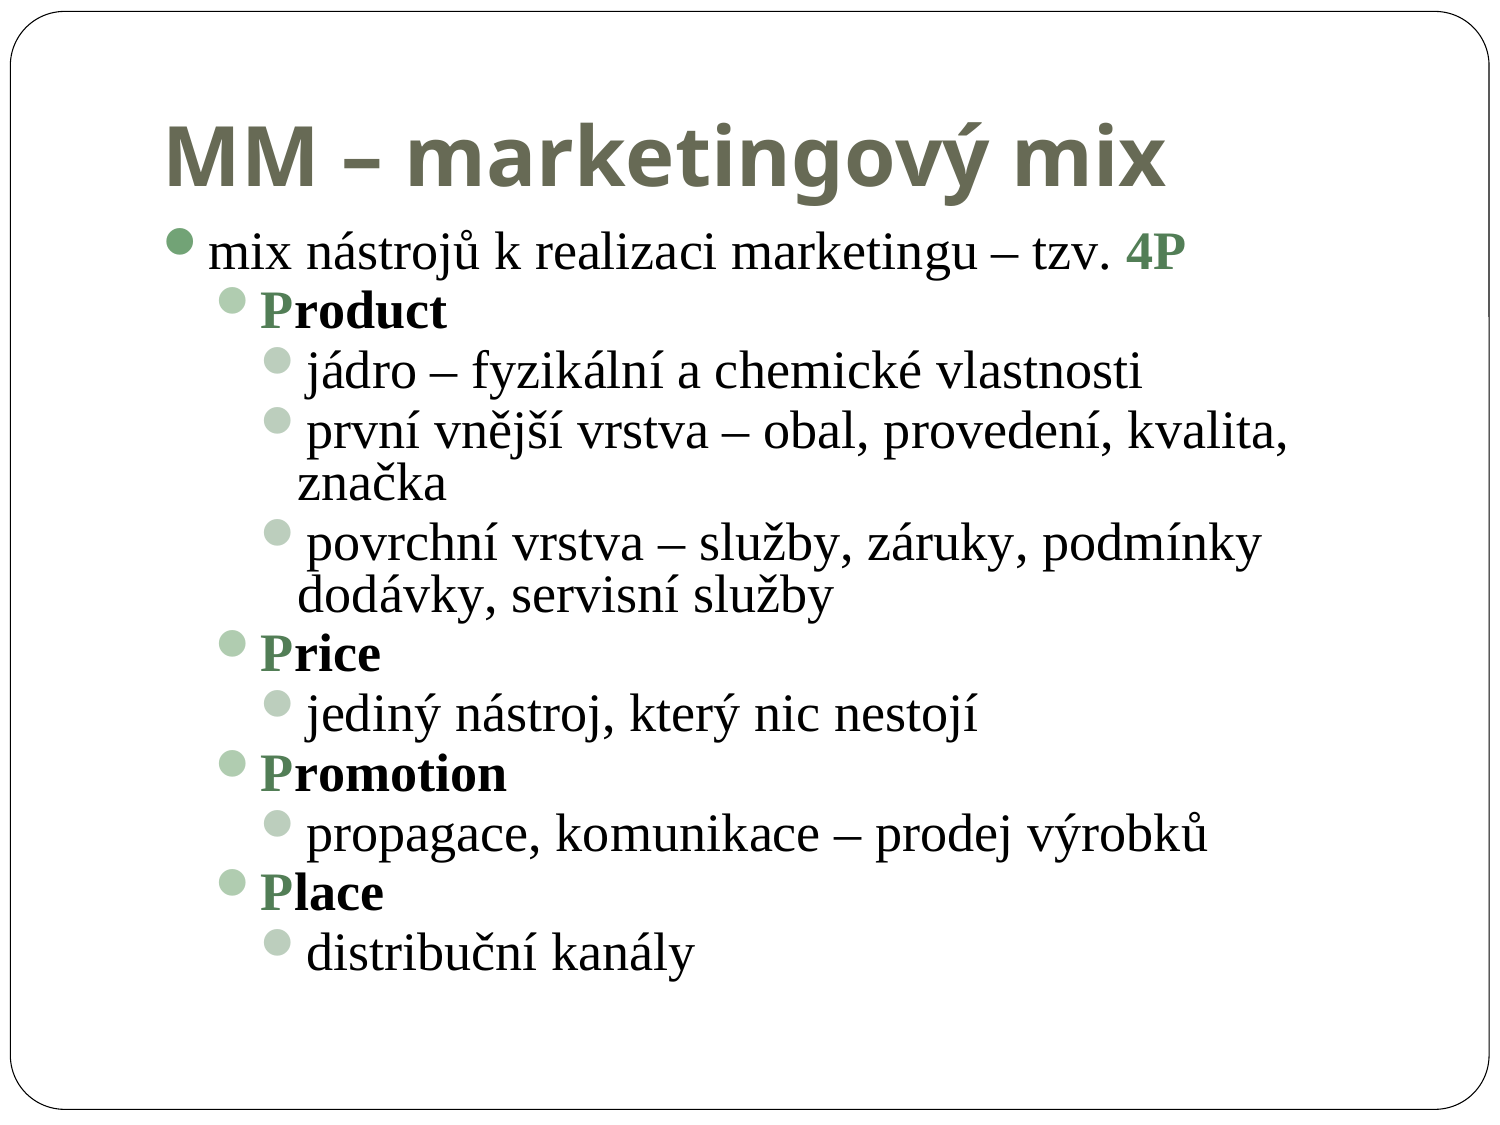

# MM – marketingový mix
mix nástrojů k realizaci marketingu – tzv. 4P
Product
jádro – fyzikální a chemické vlastnosti
první vnější vrstva – obal, provedení, kvalita, značka
povrchní vrstva – služby, záruky, podmínky dodávky, servisní služby
Price
jediný nástroj, který nic nestojí
Promotion
propagace, komunikace – prodej výrobků
Place
distribuční kanály